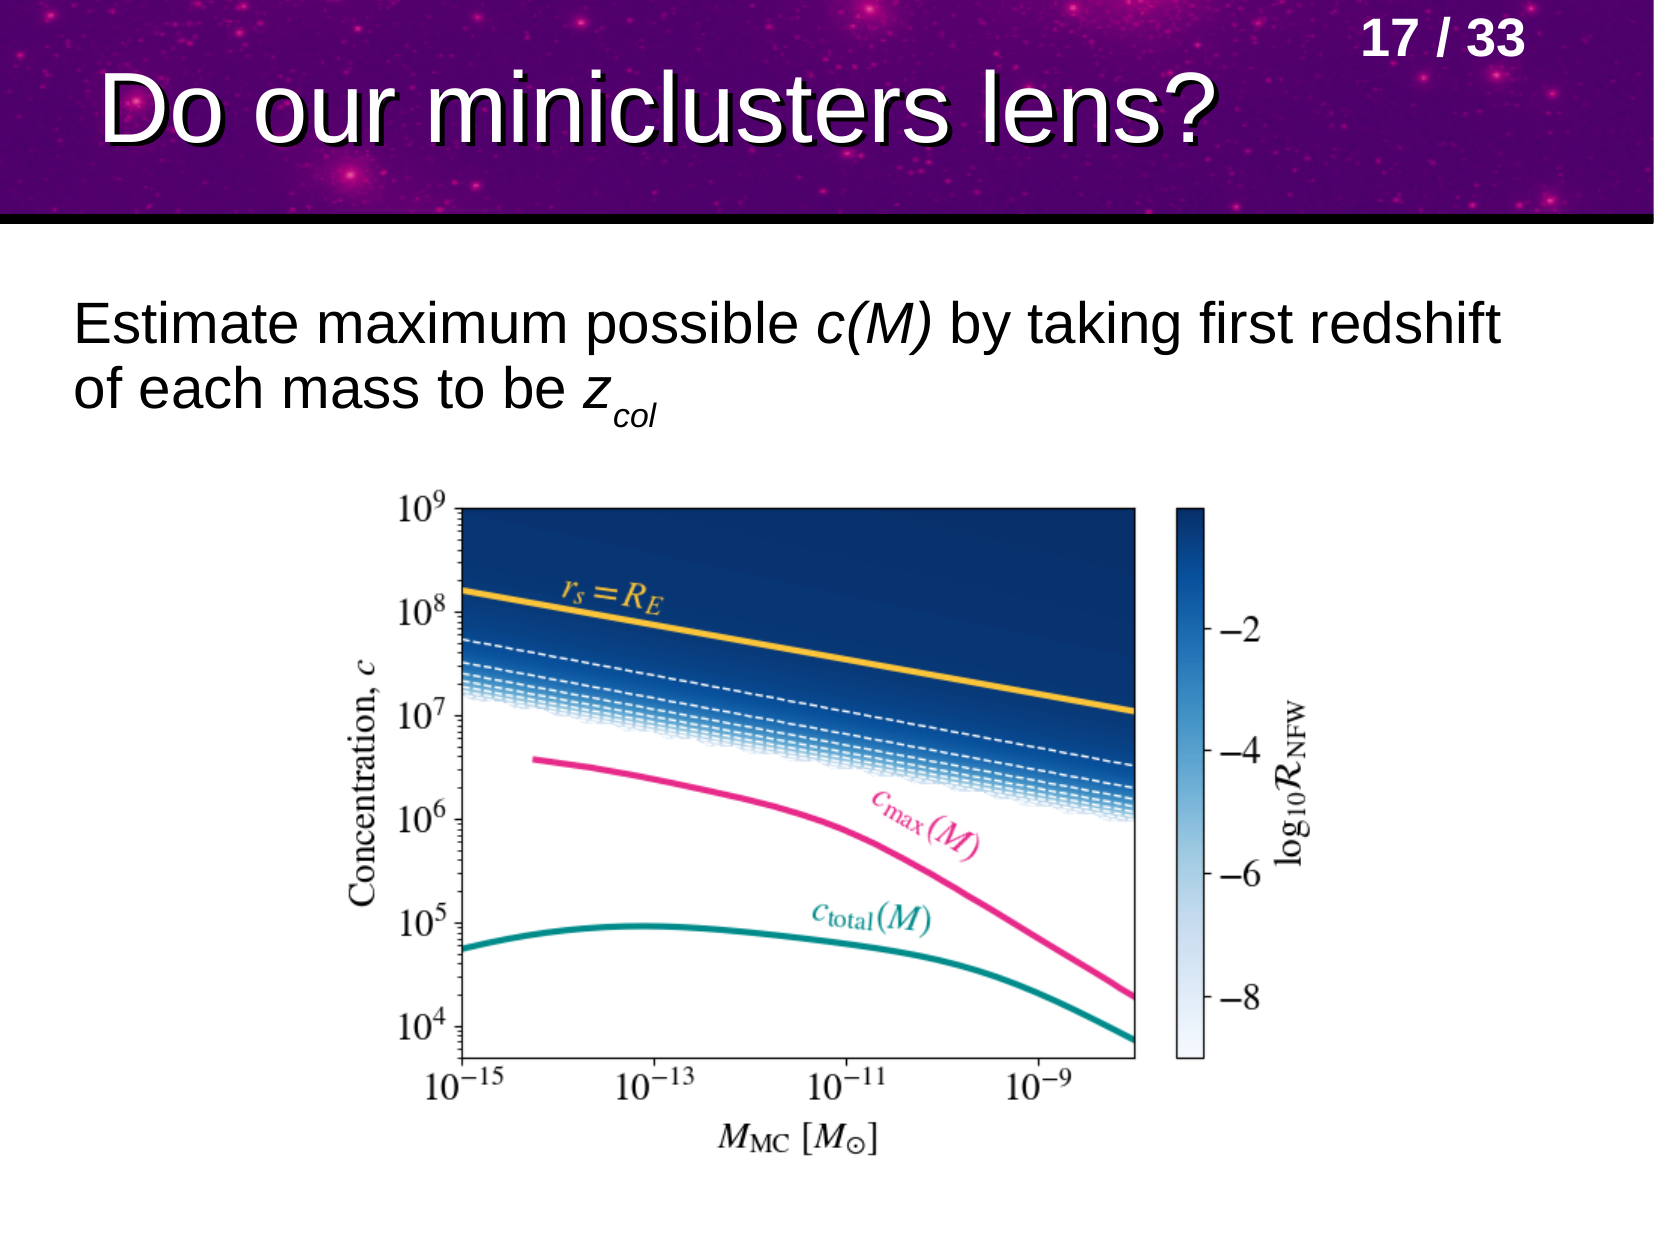

Peak Patch
Do our miniclusters lens?
Estimate maximum possible c(M) by taking first redshift of each mass to be zcol